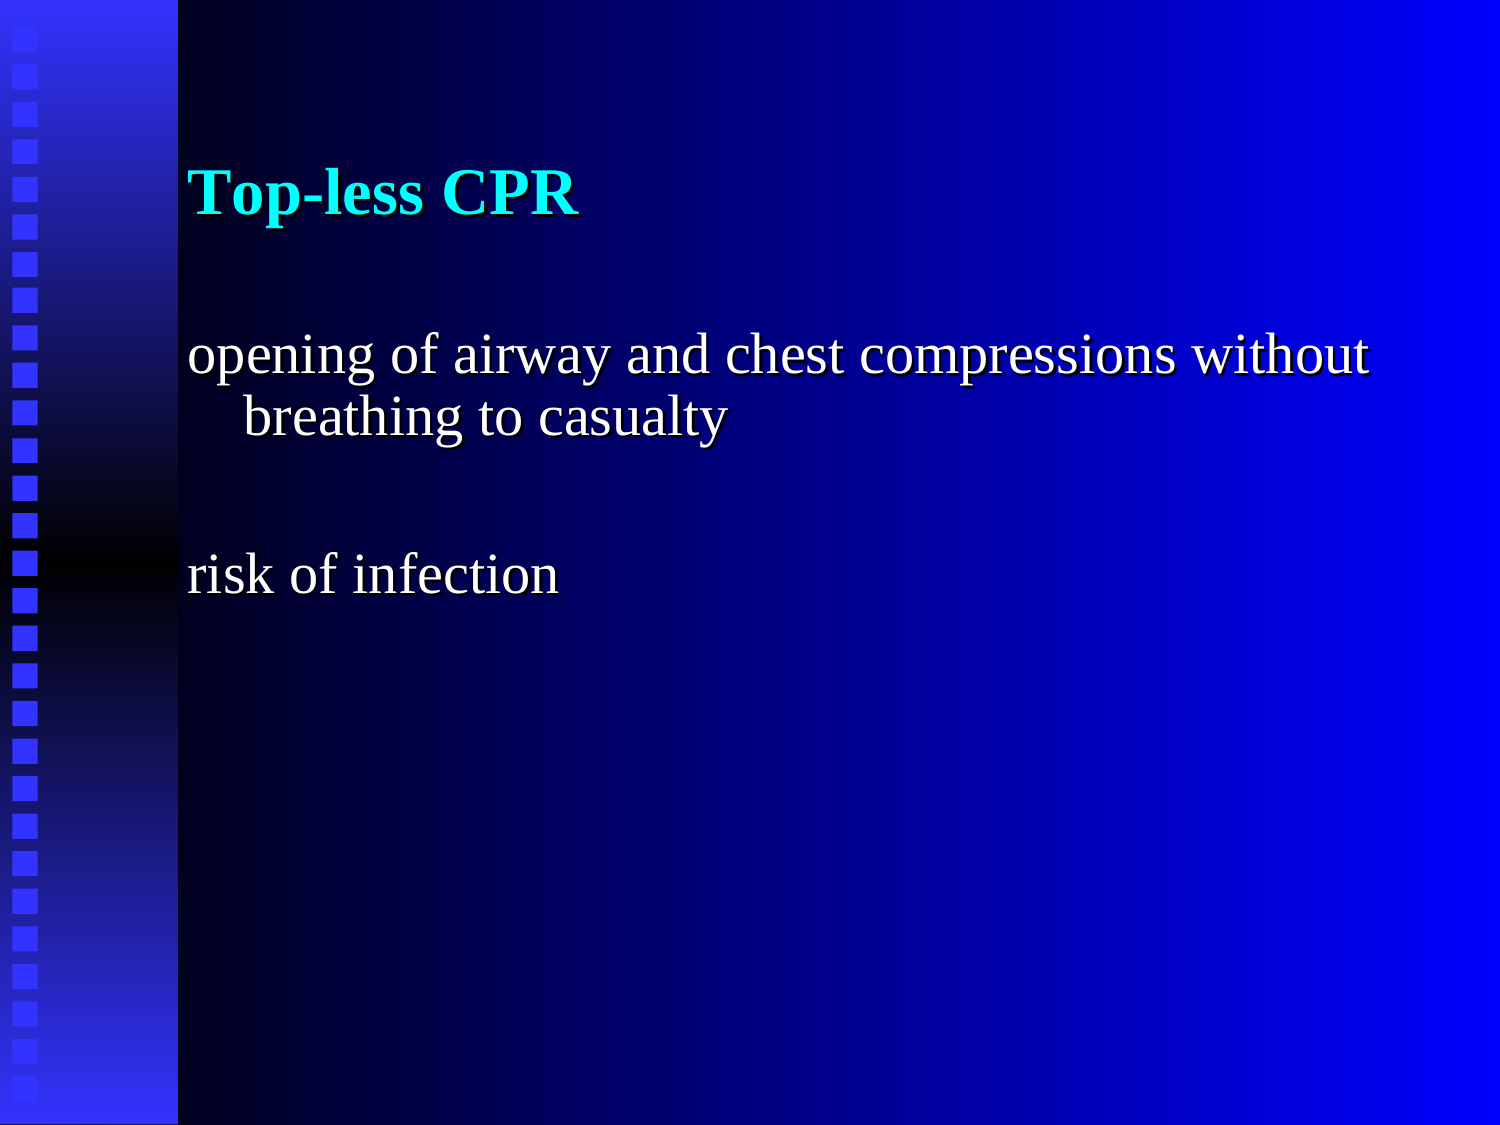

# Top-less CPR
opening of airway and chest compressions without breathing to casualty
risk of infection